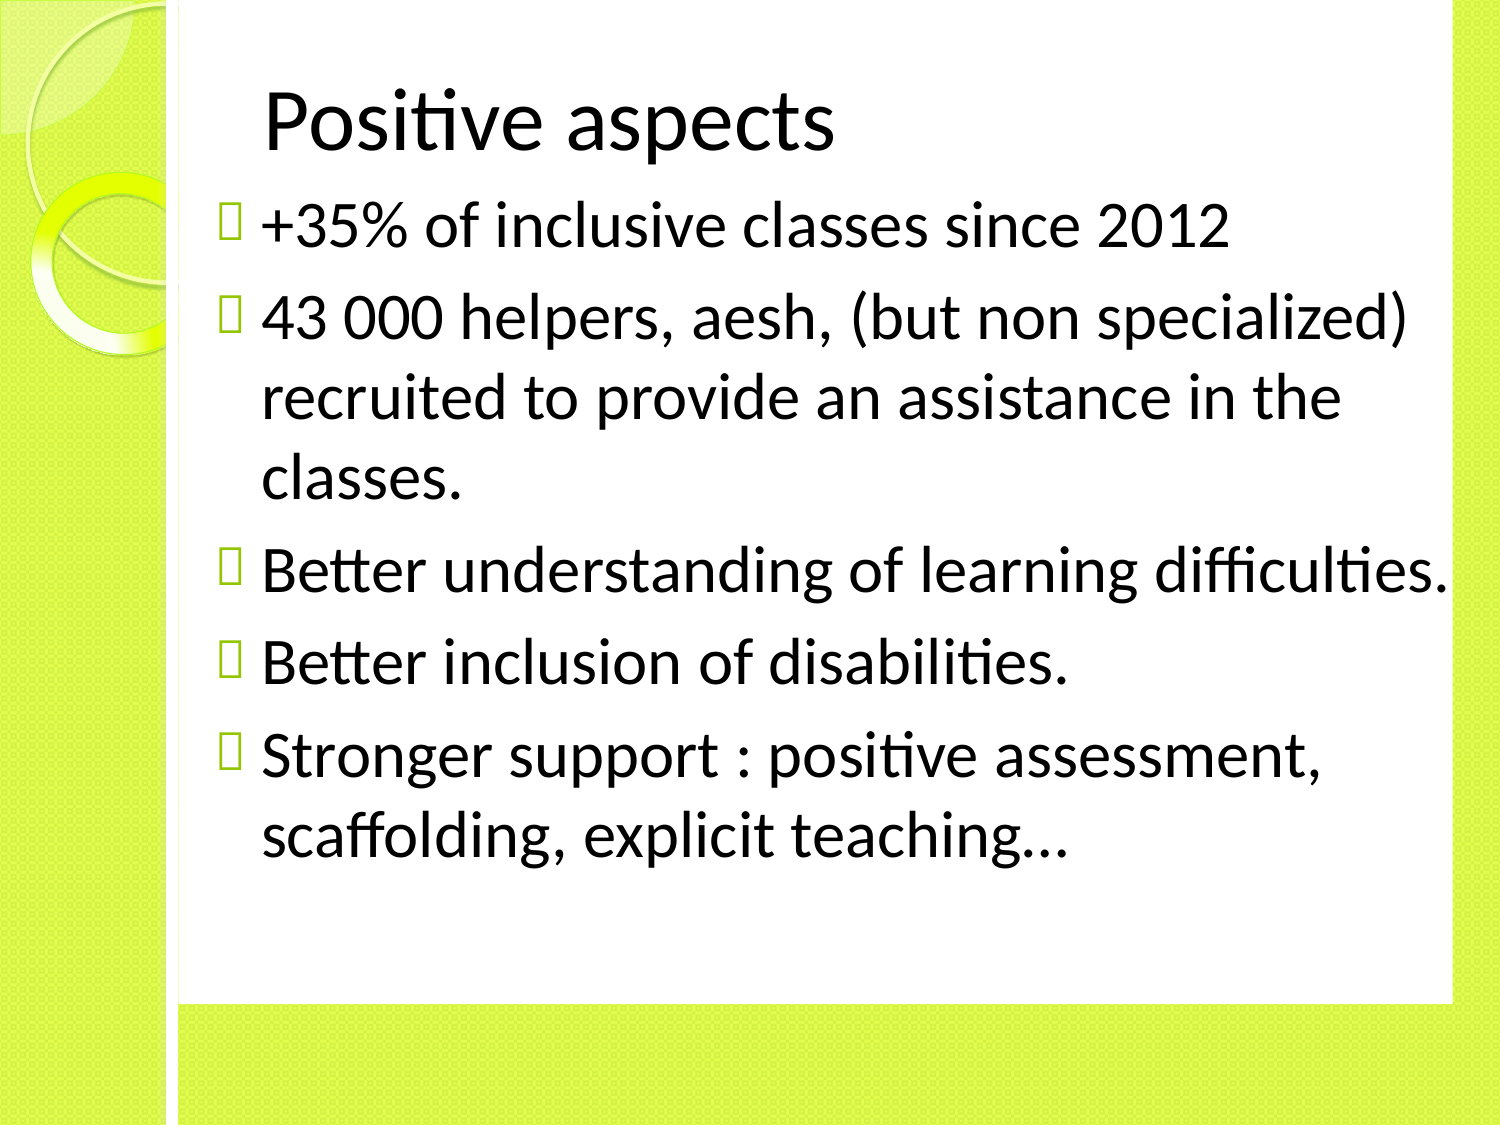

# Positive aspects
+35% of inclusive classes since 2012
43 000 helpers, aesh, (but non specialized) recruited to provide an assistance in the classes.
Better understanding of learning difficulties.
Better inclusion of disabilities.
Stronger support : positive assessment, scaffolding, explicit teaching…